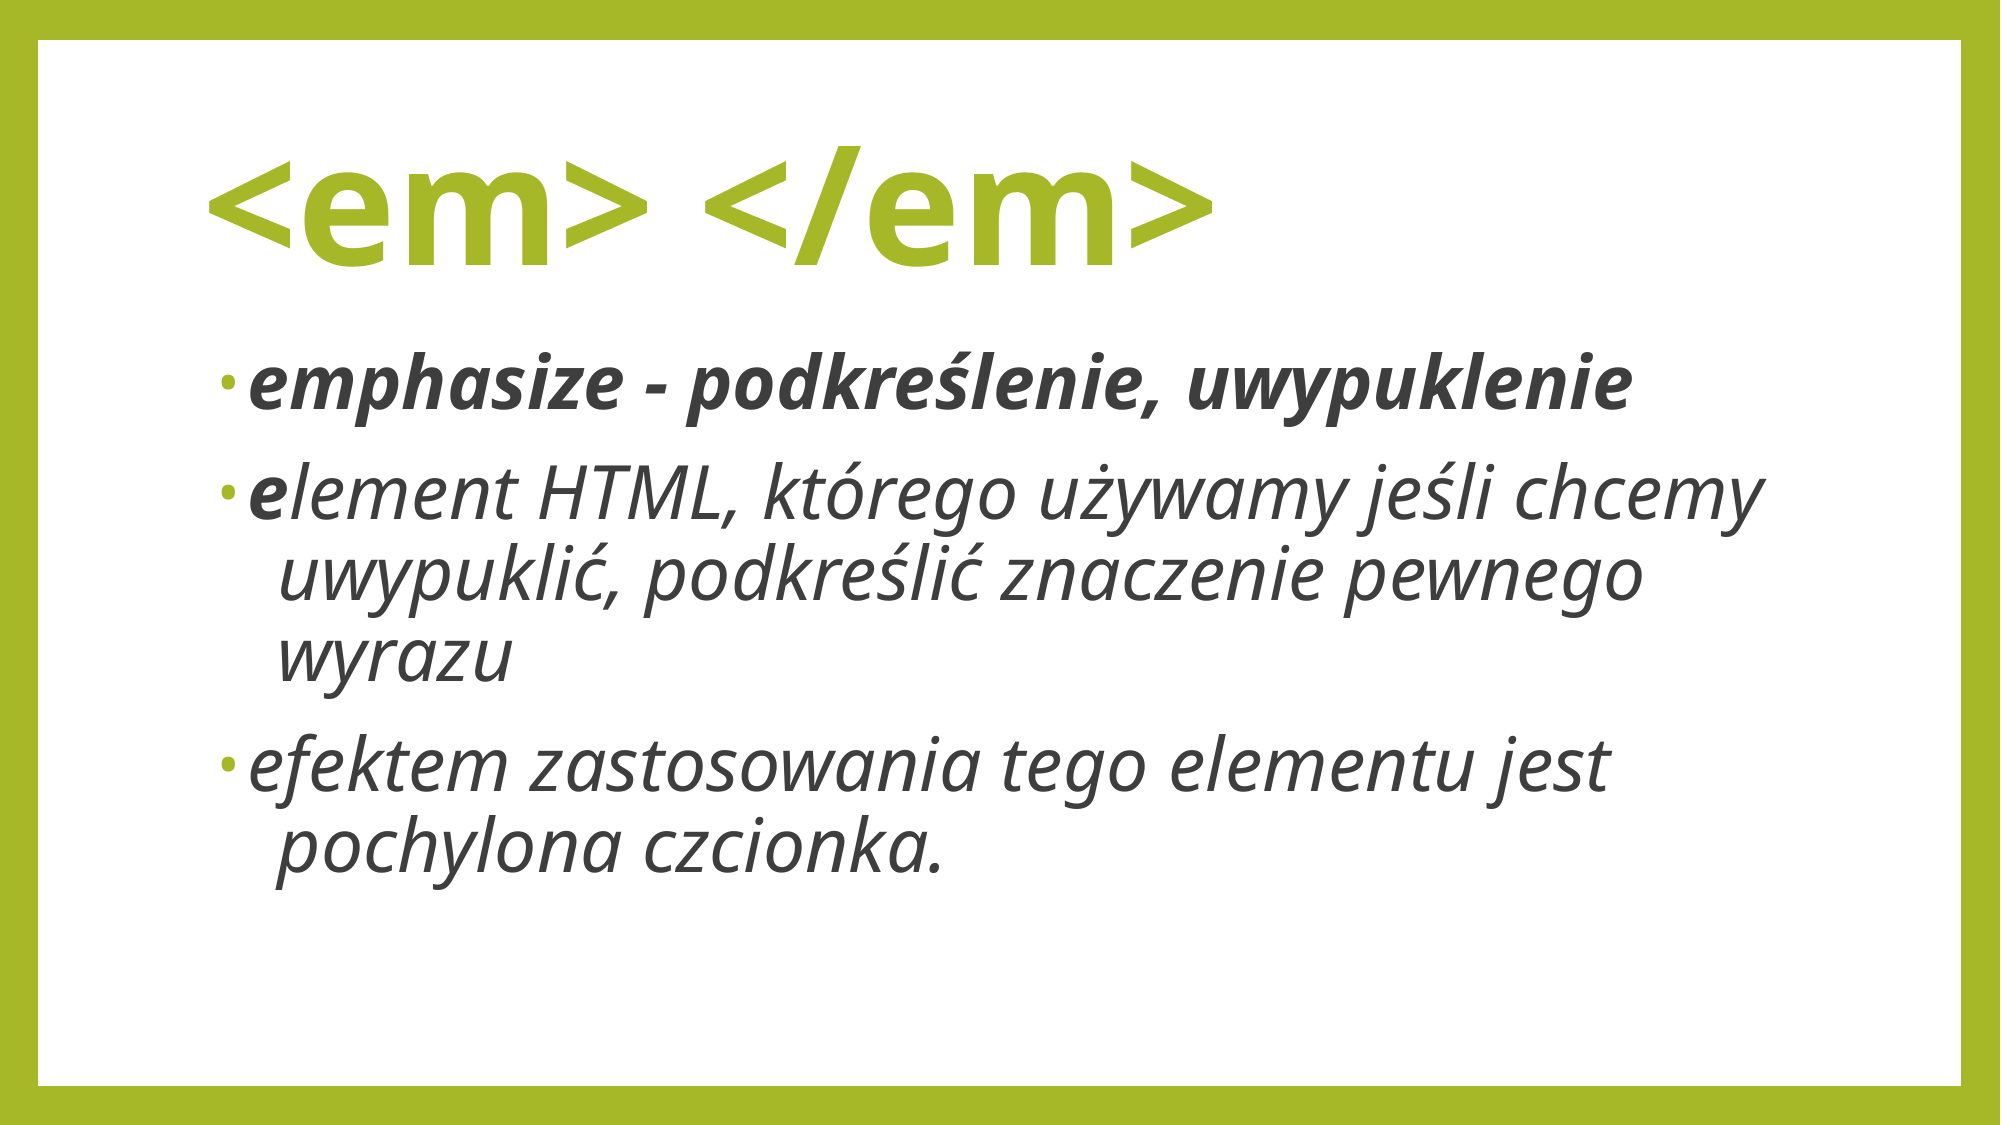

# <em> </em>
emphasize - podkreślenie, uwypuklenie
element HTML, którego używamy jeśli chcemy uwypuklić, podkreślić znaczenie pewnego wyrazu
efektem zastosowania tego elementu jest pochylona czcionka.